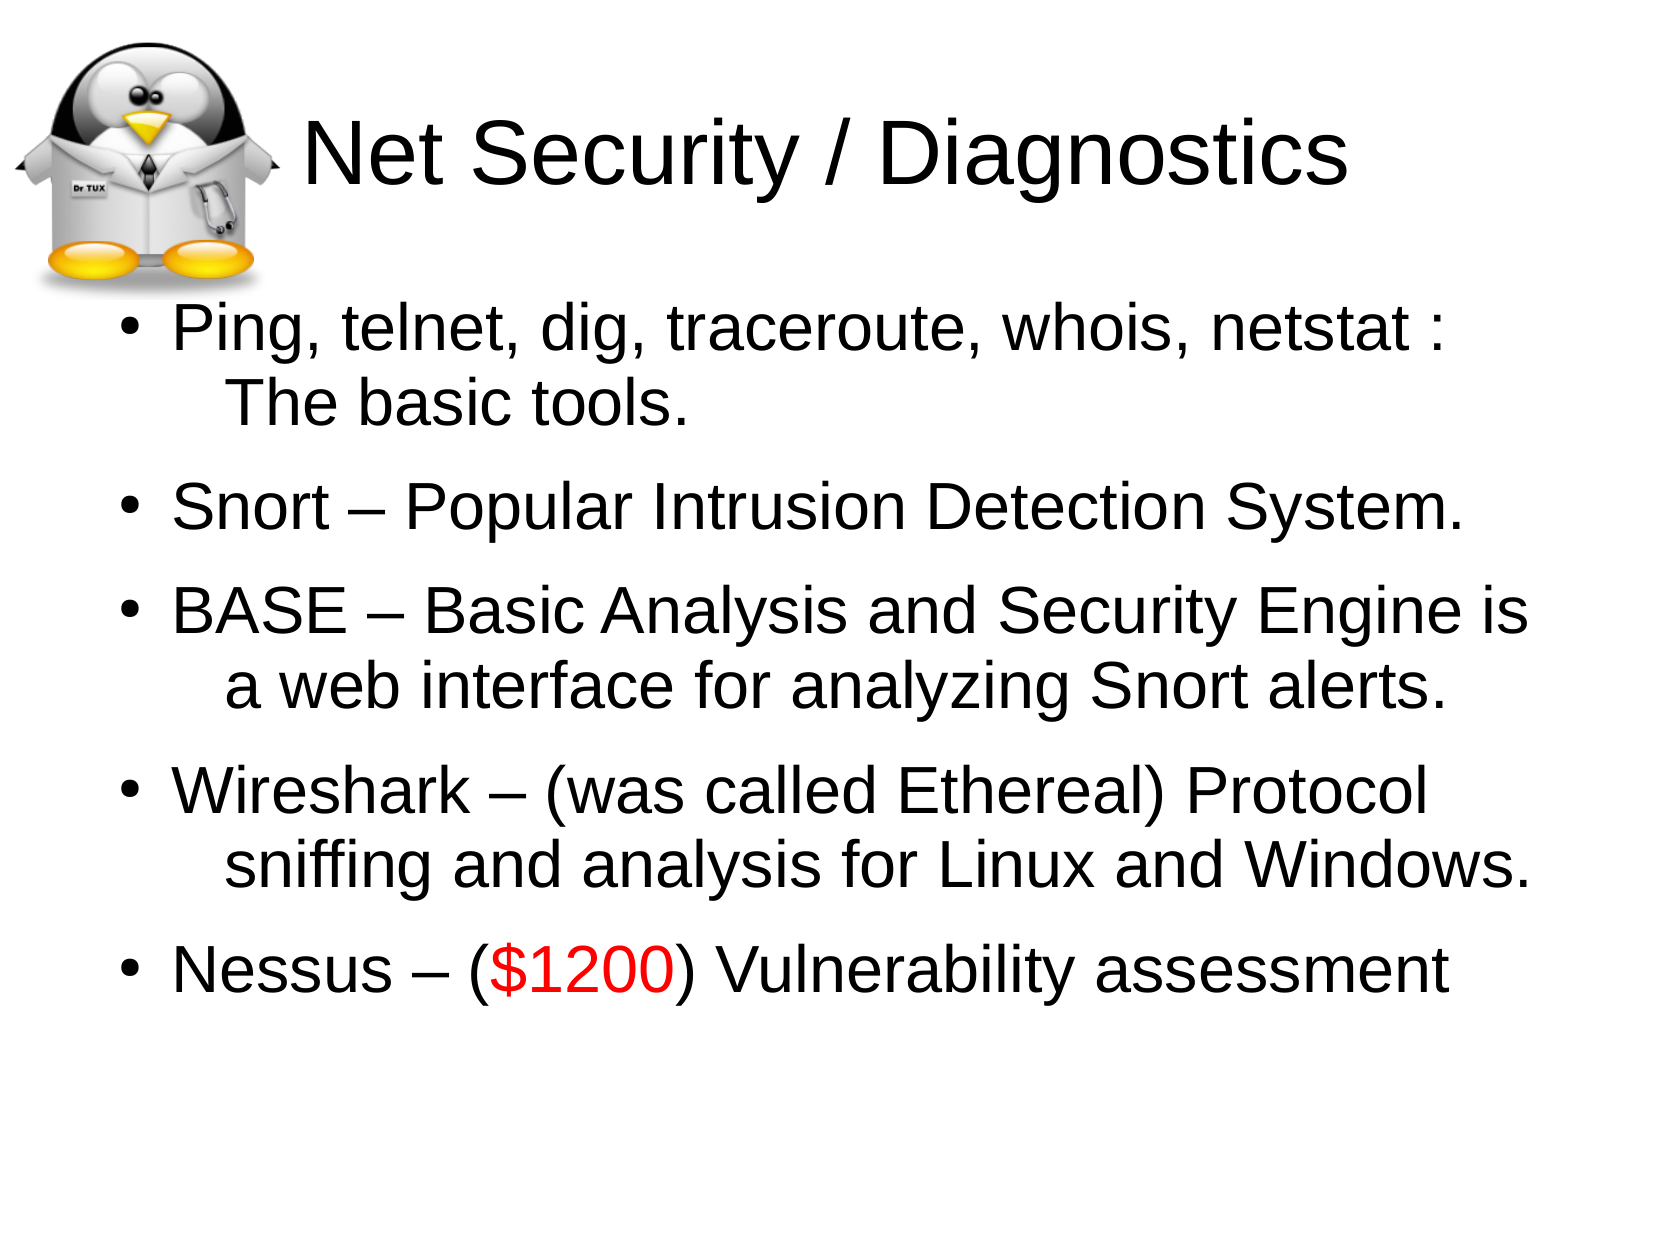

# Net Security / Diagnostics
Ping, telnet, dig, traceroute, whois, netstat : The basic tools.
Snort – Popular Intrusion Detection System.
BASE – Basic Analysis and Security Engine is a web interface for analyzing Snort alerts.
Wireshark – (was called Ethereal) Protocol sniffing and analysis for Linux and Windows.
Nessus – ($1200) Vulnerability assessment